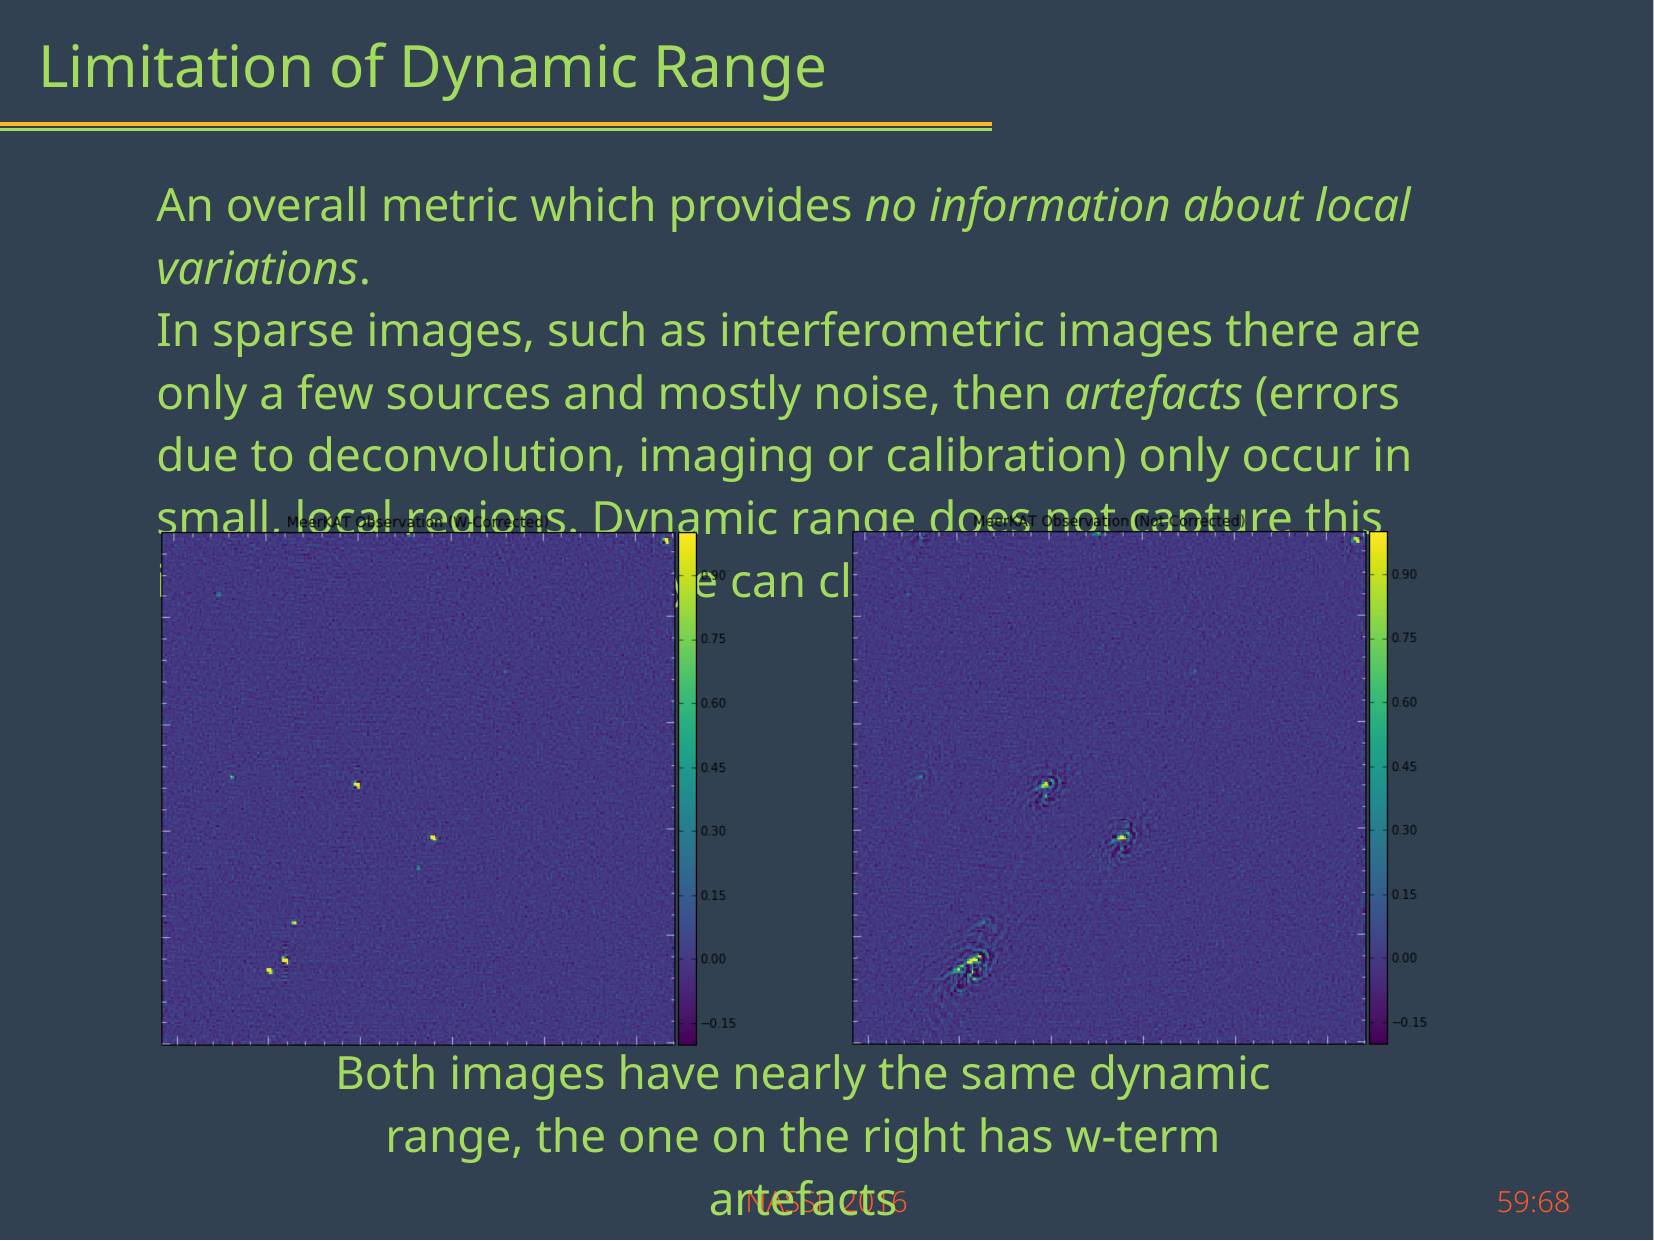

Limitation of Dynamic Range
An overall metric which provides no information about local variations.
In sparse images, such as interferometric images there are only a few sources and mostly noise, then artefacts (errors due to deconvolution, imaging or calibration) only occur in small, local regions. Dynamic range does not capture this information which the eye can clearly see.
Both images have nearly the same dynamic range, the one on the right has w-term artefacts
NASSP 2016
59